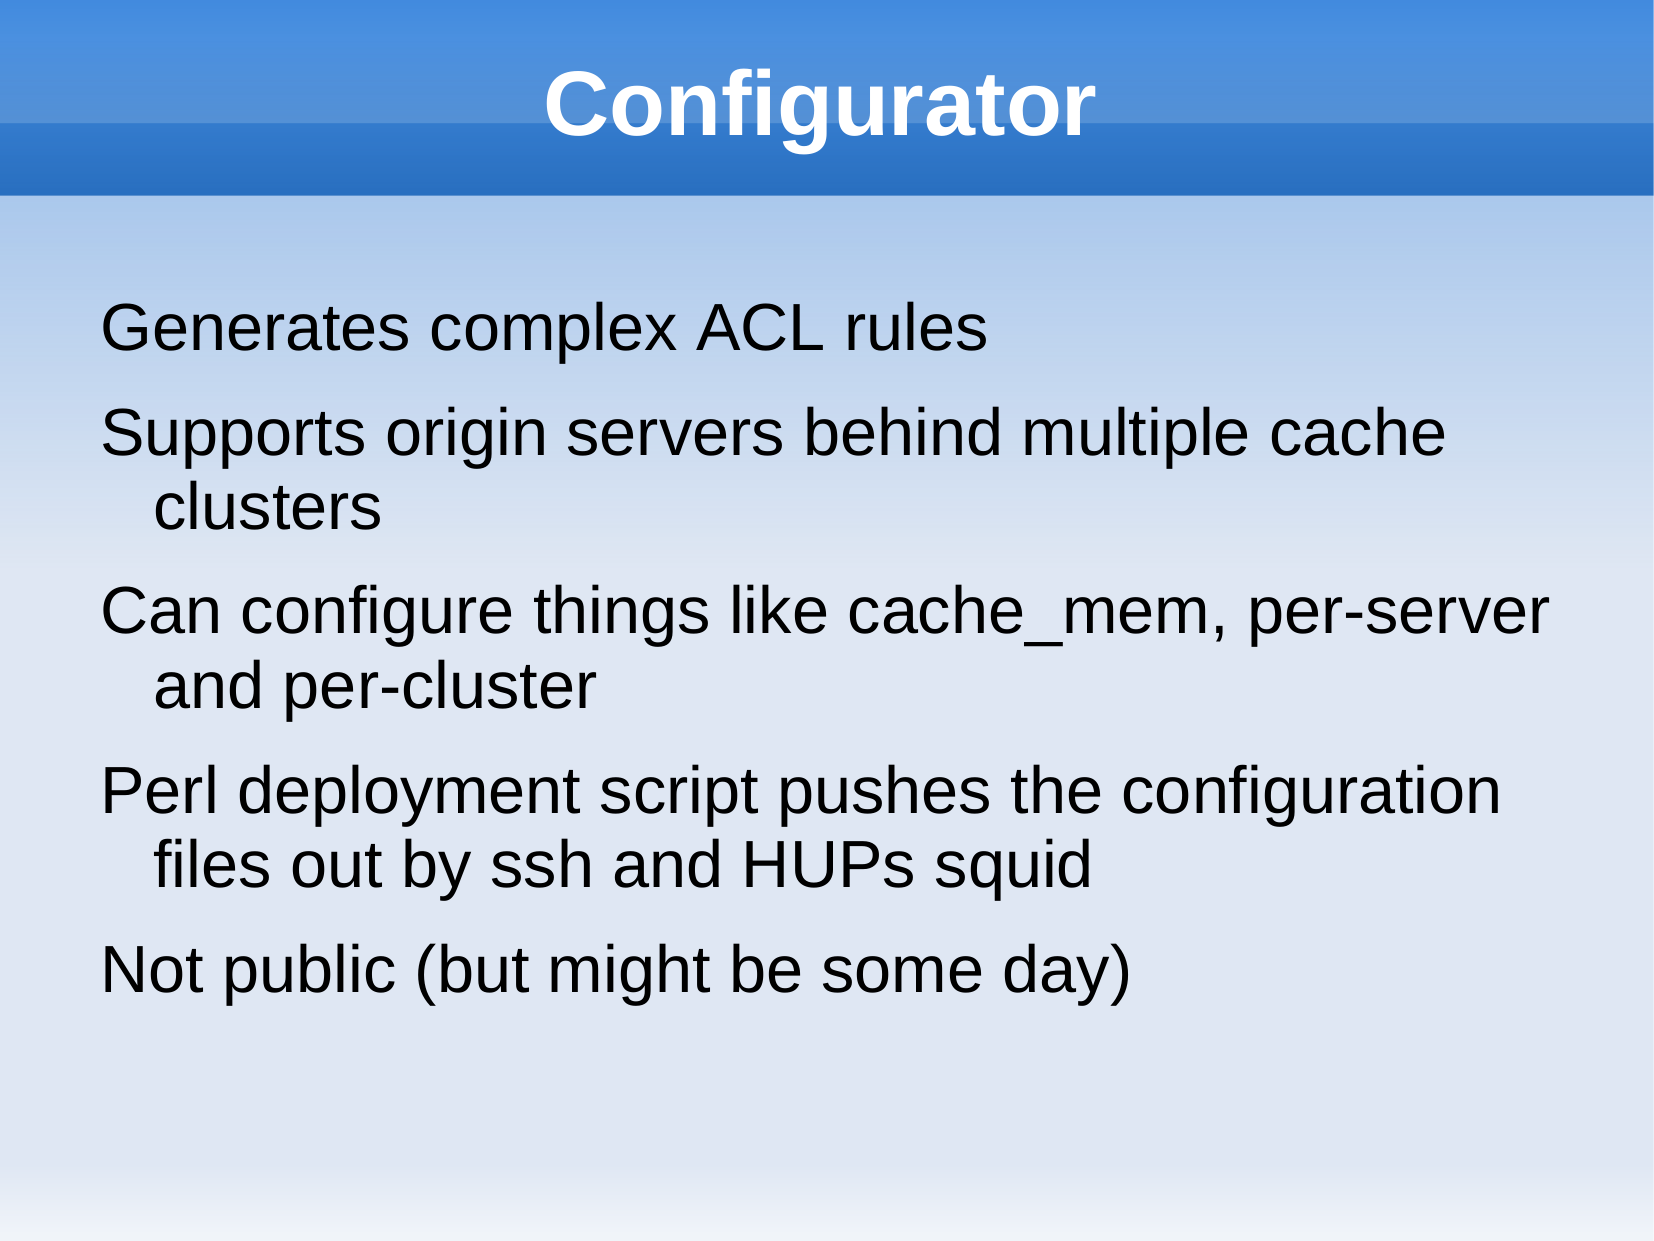

# Configurator
Generates complex ACL rules
Supports origin servers behind multiple cache clusters
Can configure things like cache_mem, per-server and per-cluster
Perl deployment script pushes the configuration files out by ssh and HUPs squid
Not public (but might be some day)